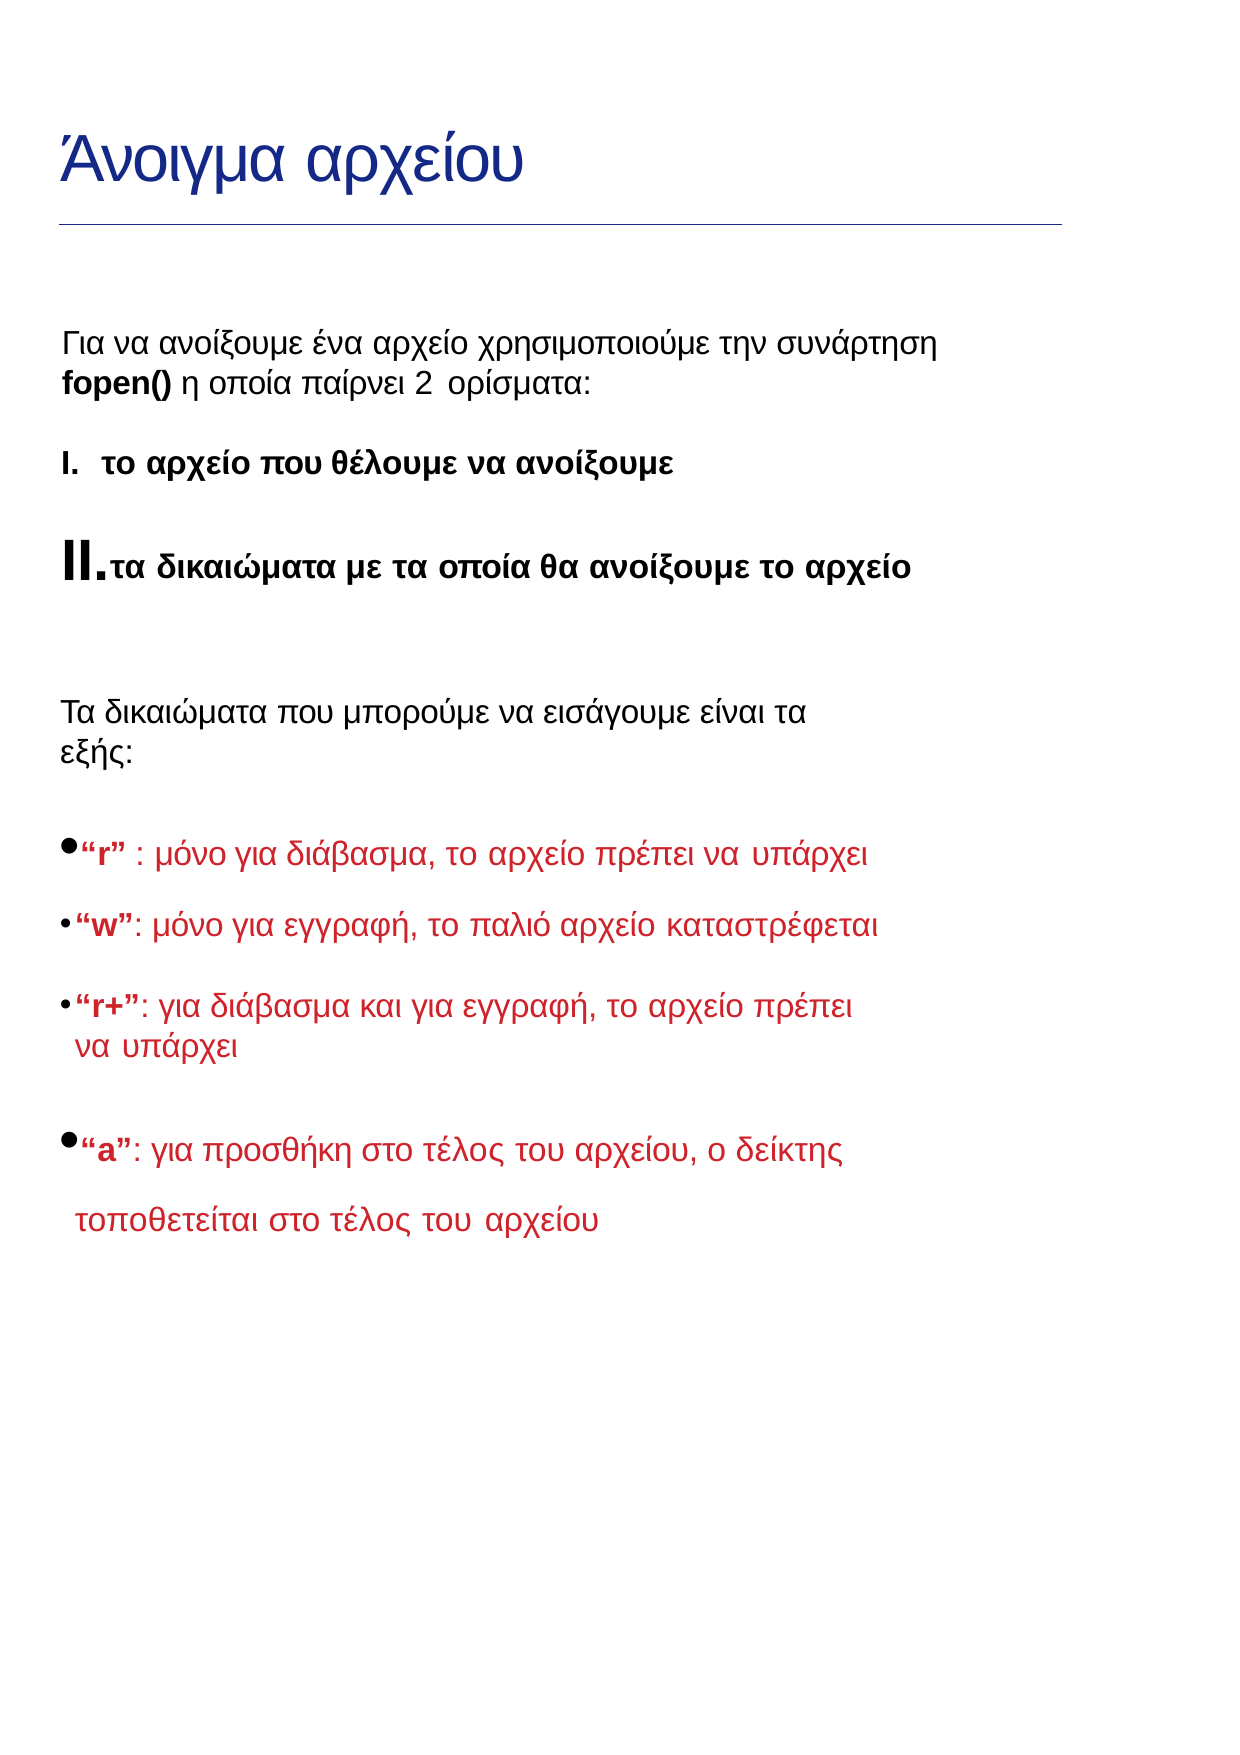

Άνοιγμα αρχείου
Για να ανοίξουμε ένα αρχείο χρησιμοποιούμε την συνάρτηση fopen() η οποία παίρνει 2 ορίσματα:
το αρχείο που θέλουμε να ανοίξουμε
τα δικαιώματα με τα οποία θα ανοίξουμε το αρχείο
Τα δικαιώματα που μπορούμε να εισάγουμε είναι τα εξής:
“r” : μόνο για διάβασμα, το αρχείο πρέπει να υπάρχει
“w”: μόνο για εγγραφή, το παλιό αρχείο καταστρέφεται
“r+”: για διάβασμα και για εγγραφή, το αρχείο πρέπει να υπάρχει
“a”: για προσθήκη στο τέλος του αρχείου, ο δείκτης τοποθετείται στο τέλος του αρχείου